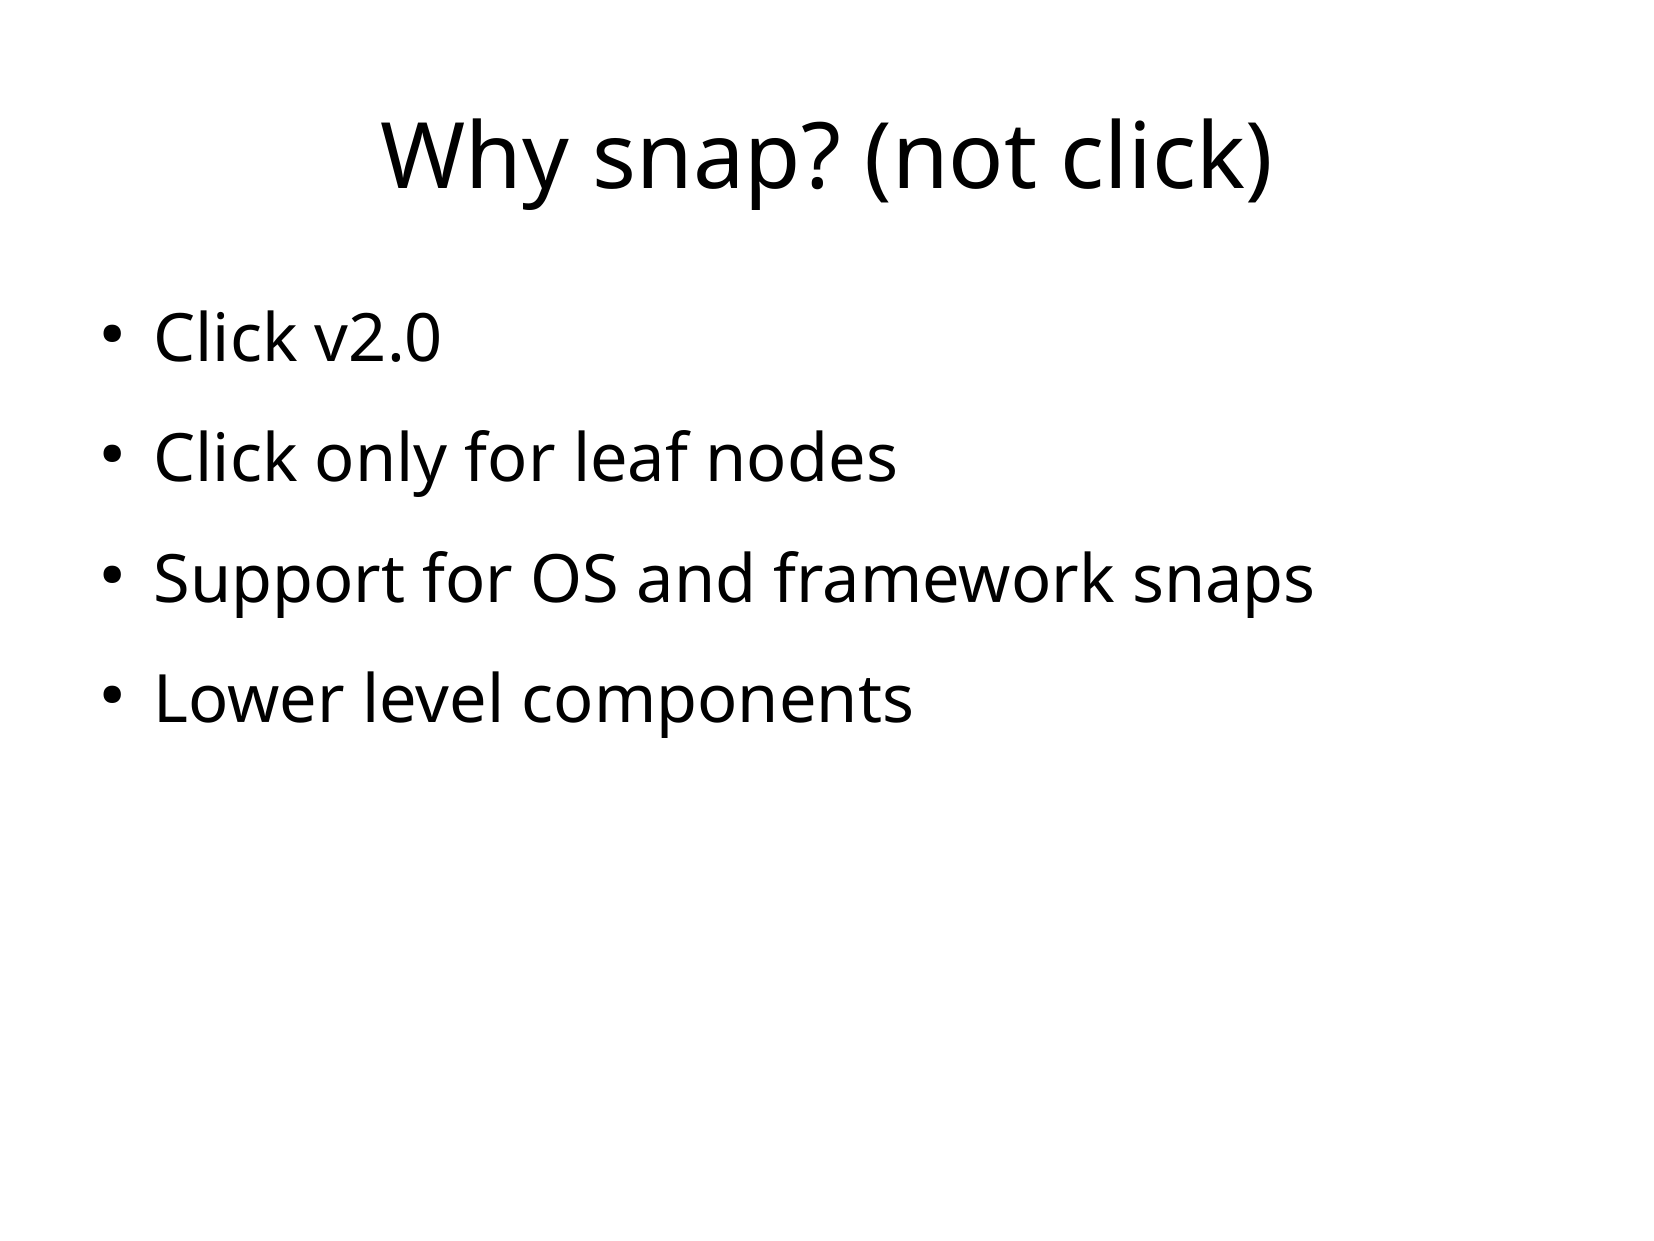

# Why snap? (not click)
Click v2.0
Click only for leaf nodes
Support for OS and framework snaps
Lower level components